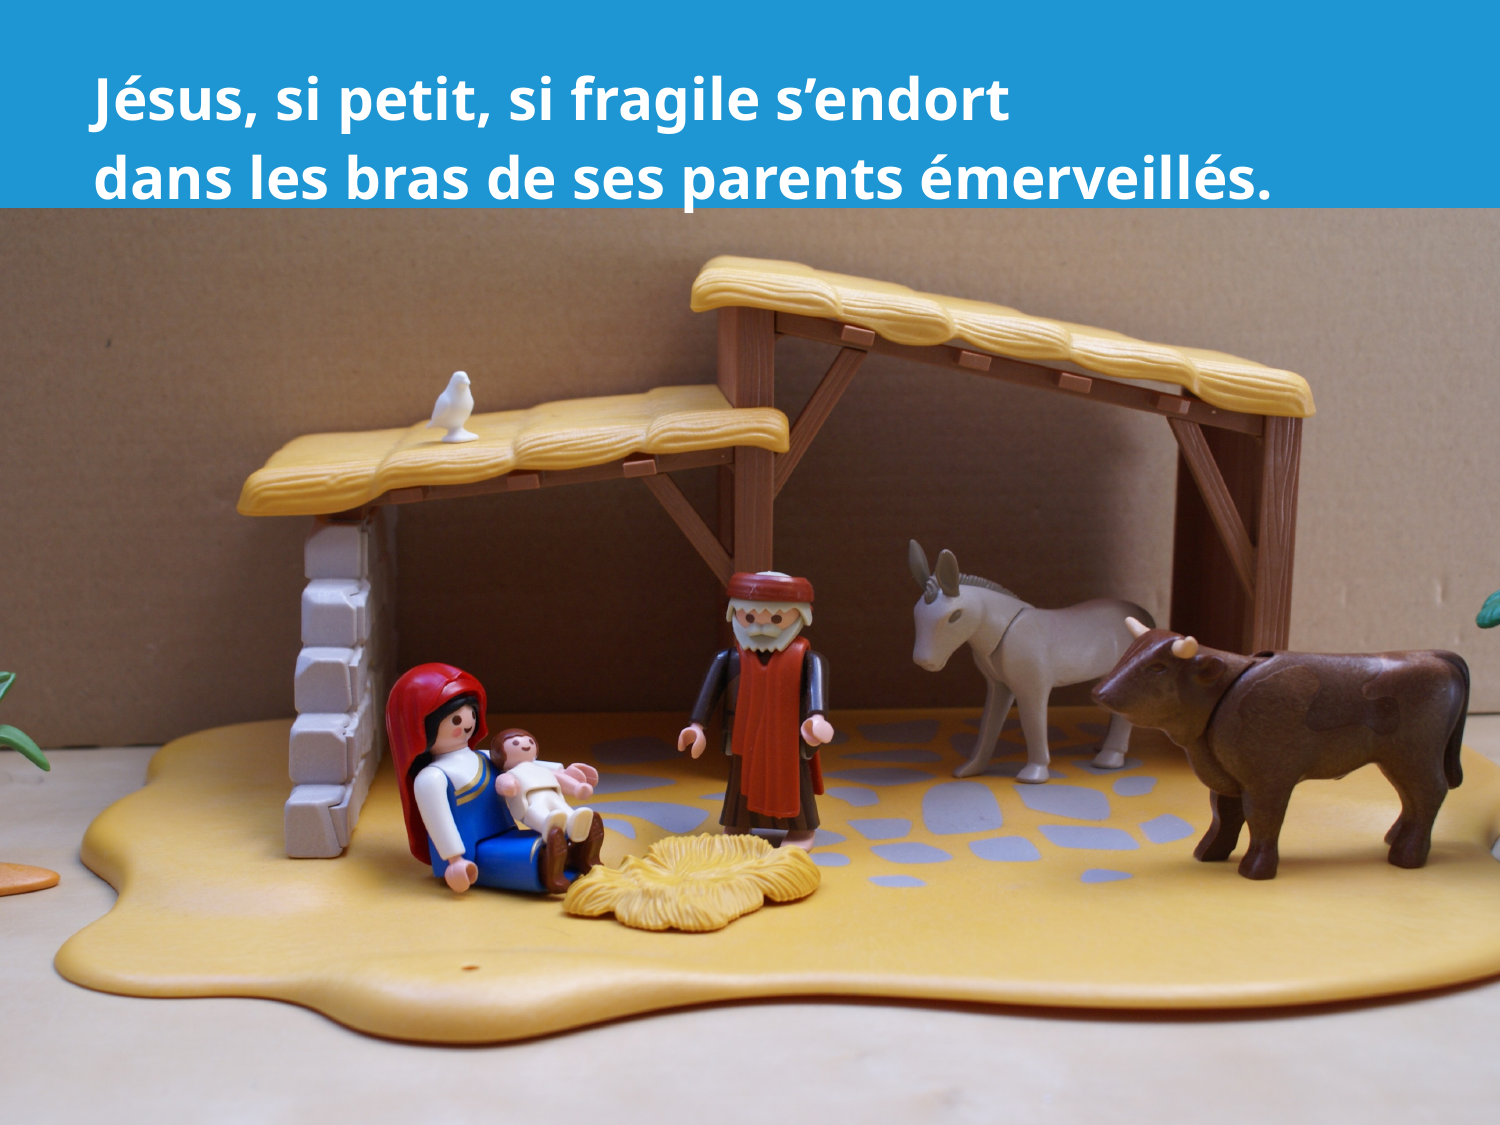

Jésus, si petit, si fragile s’endort
dans les bras de ses parents émerveillés.